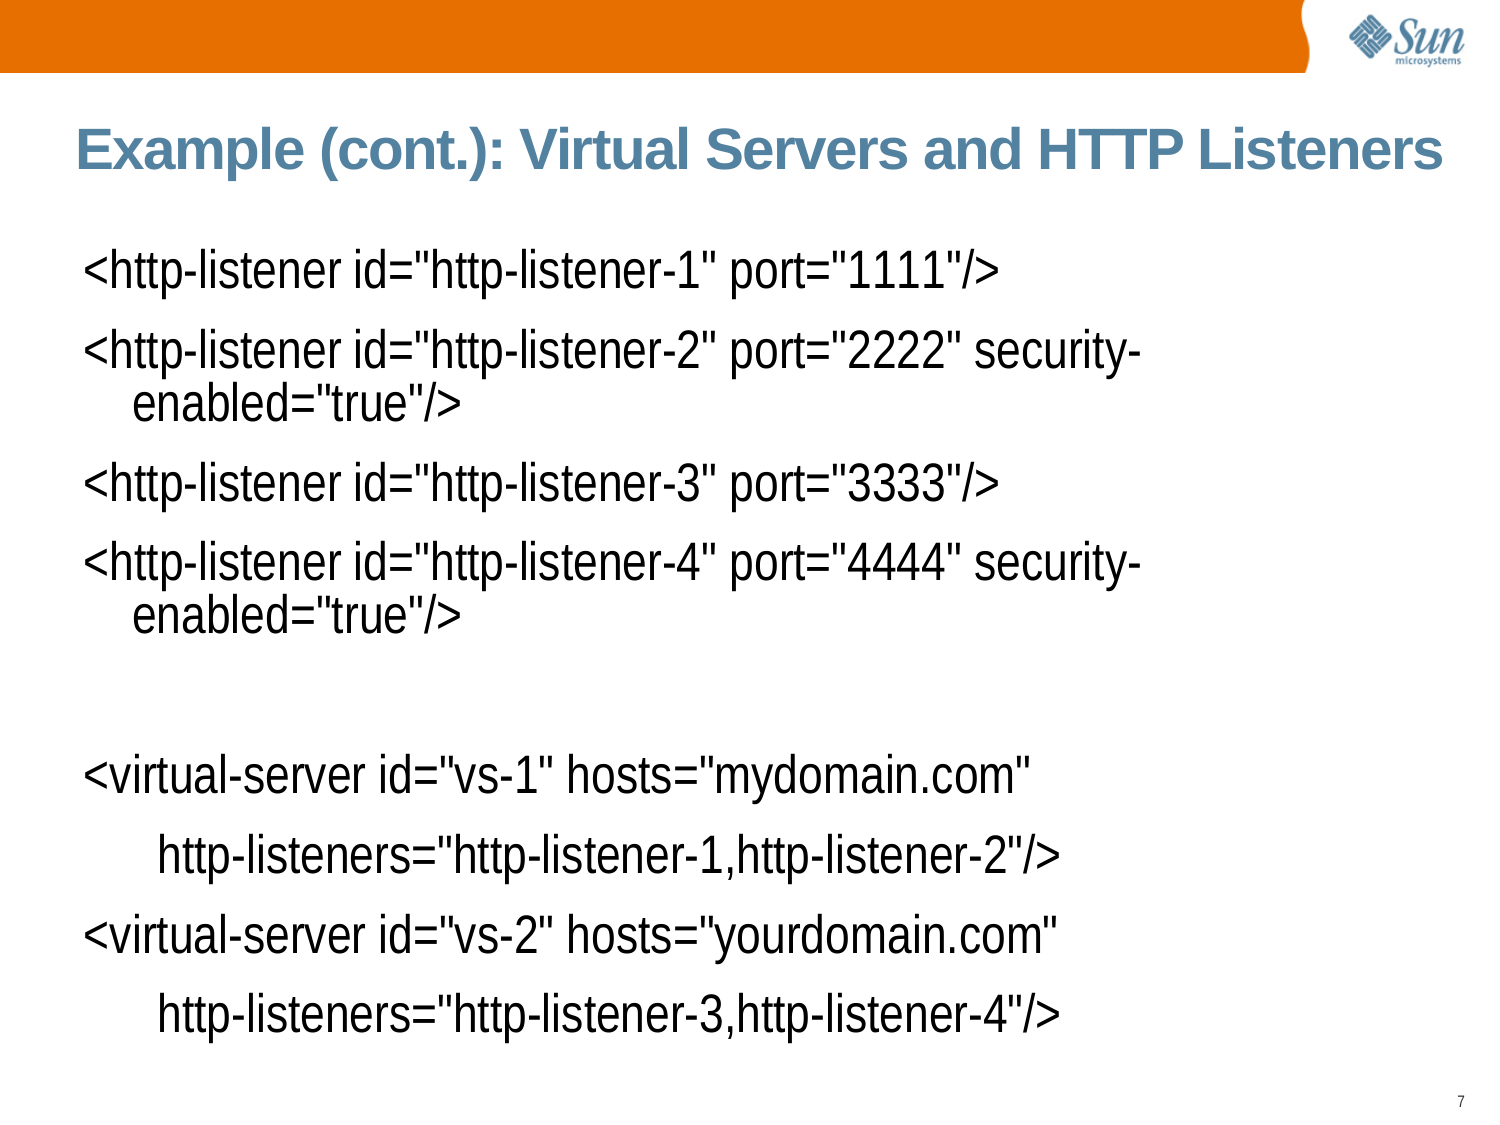

# Example (cont.): Virtual Servers and HTTP Listeners
<http-listener id="http-listener-1" port="1111"/>
<http-listener id="http-listener-2" port="2222" security-enabled="true"/>
<http-listener id="http-listener-3" port="3333"/>
<http-listener id="http-listener-4" port="4444" security-enabled="true"/>
<virtual-server id="vs-1" hosts="mydomain.com"
 http-listeners="http-listener-1,http-listener-2"/>
<virtual-server id="vs-2" hosts="yourdomain.com"
 http-listeners="http-listener-3,http-listener-4"/>